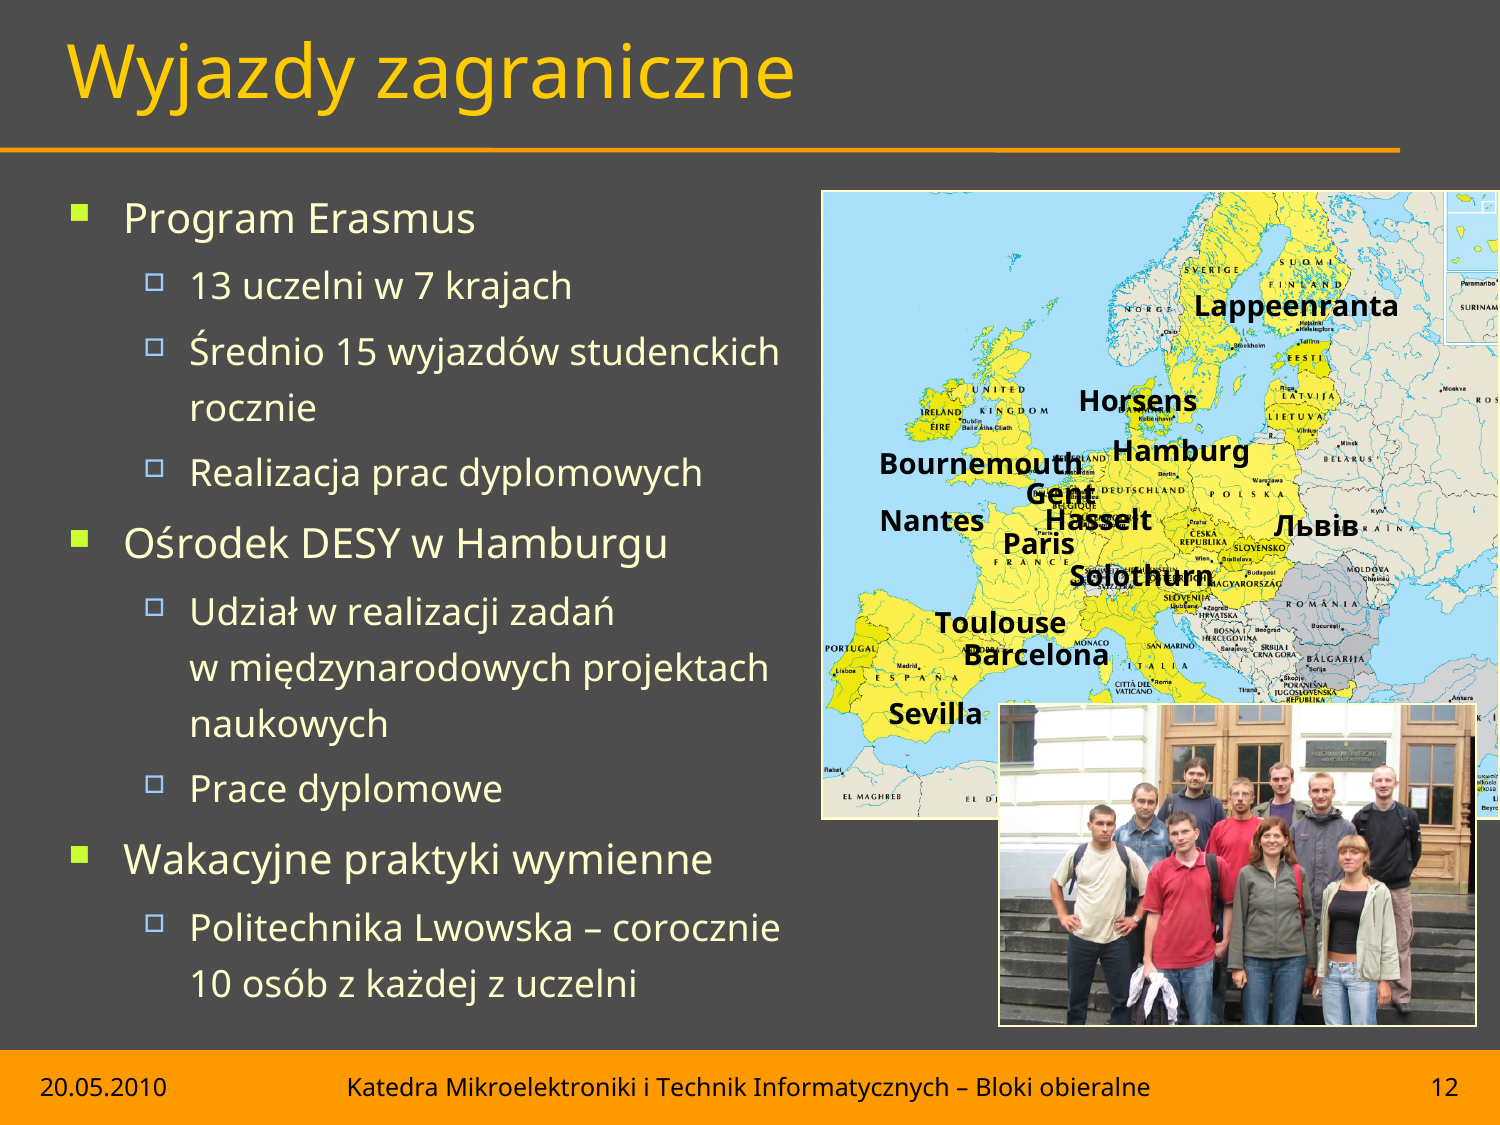

# Wyjazdy zagraniczne
Program Erasmus
13 uczelni w 7 krajach
Średnio 15 wyjazdów studenckich rocznie
Realizacja prac dyplomowych
Ośrodek DESY w Hamburgu
Udział w realizacji zadań w międzynarodowych projektach naukowych
Prace dyplomowe
Wakacyjne praktyki wymienne
Politechnika Lwowska – corocznie 10 osób z każdej z uczelni
Lappeenranta
Horsens
Hamburg
Bournemouth
Gent
Hasselt
Nantes
Львів
Paris
Solothurn
Toulouse
Barcelona
Sevilla
20.05.2010
Katedra Mikroelektroniki i Technik Informatycznych – Bloki obieralne
12